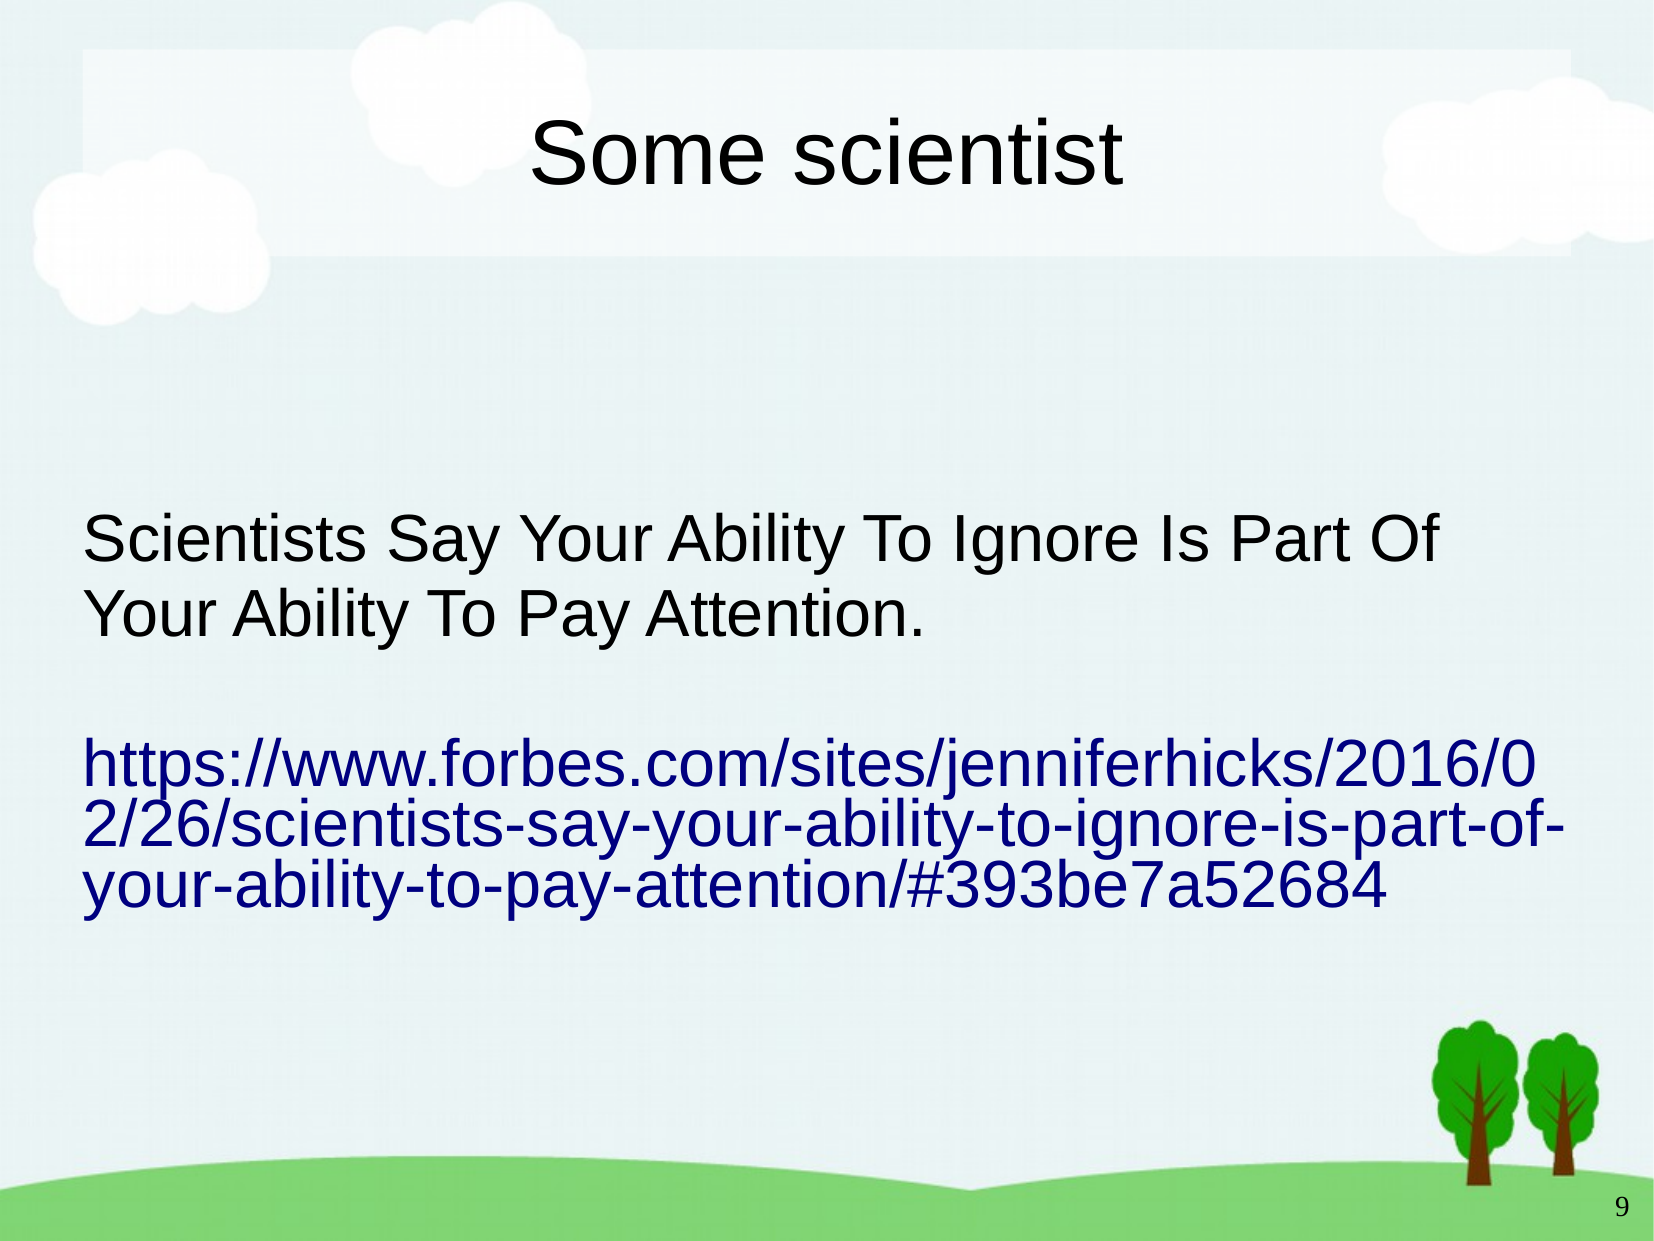

# Some scientist
Scientists Say Your Ability To Ignore Is Part Of Your Ability To Pay Attention.
https://www.forbes.com/sites/jenniferhicks/2016/02/26/scientists-say-your-ability-to-ignore-is-part-of-your-ability-to-pay-attention/#393be7a52684
9